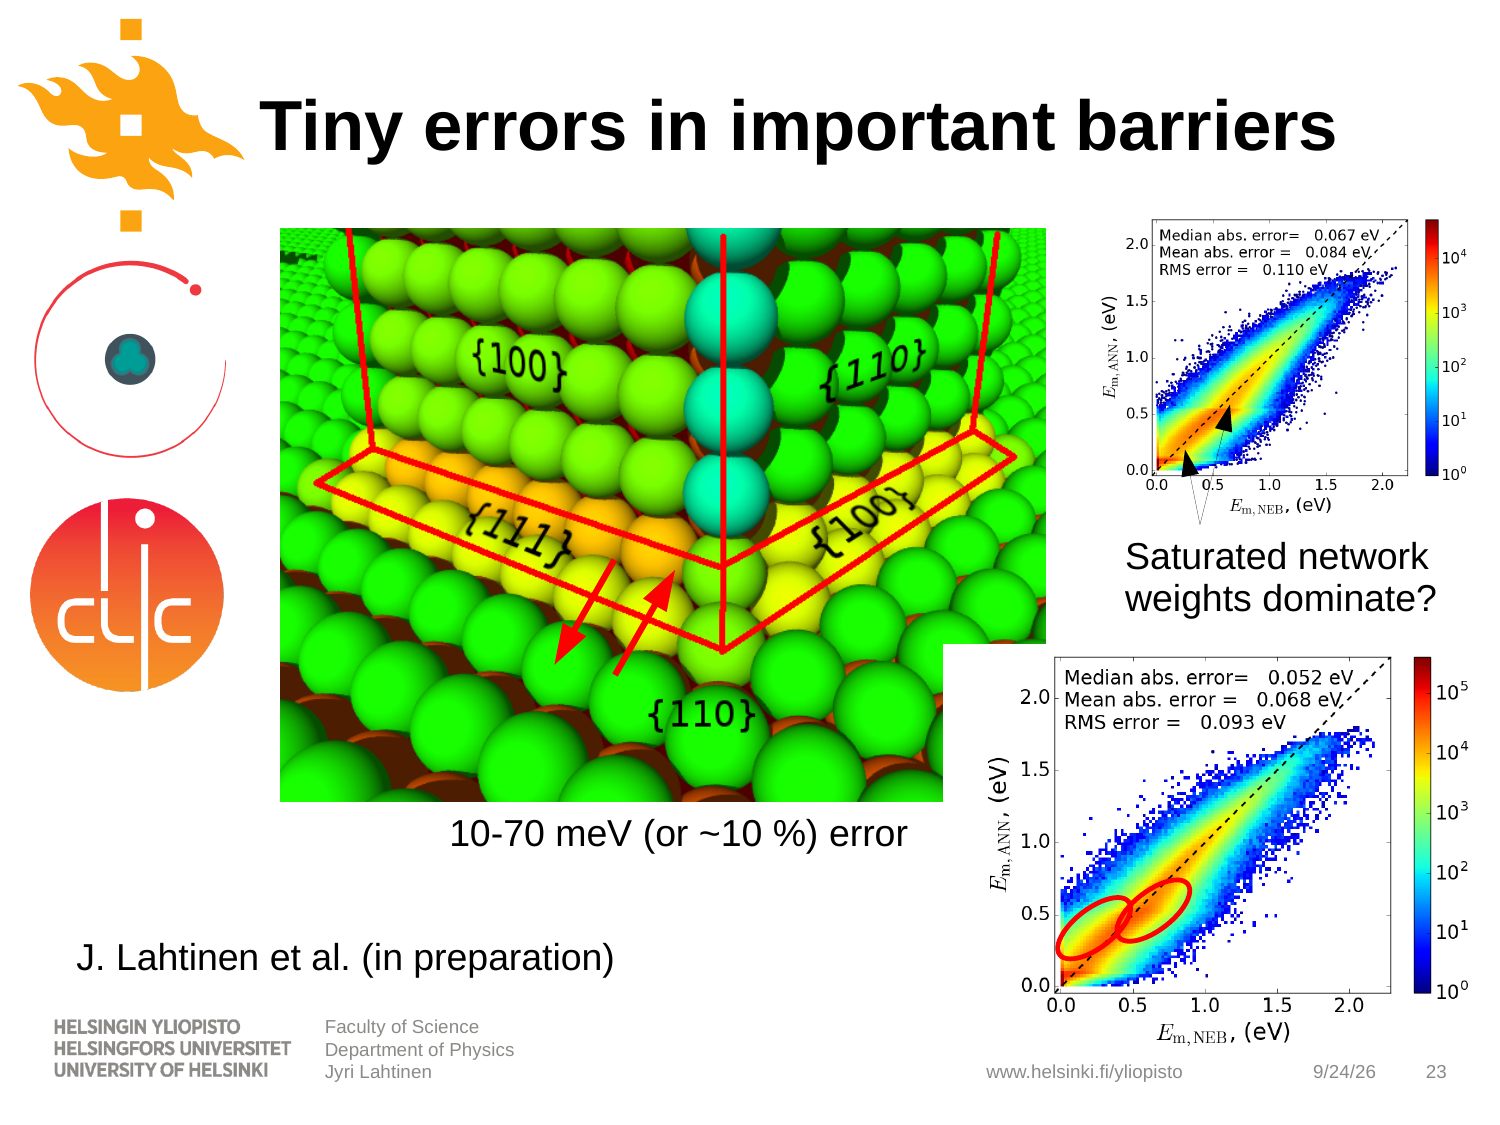

# Tiny errors in important barriers
Saturated network
weights dominate?
10-70 meV (or ~10 %) error
J. Lahtinen et al. (in preparation)
Faculty of Science
Department of Physics
Jyri Lahtinen